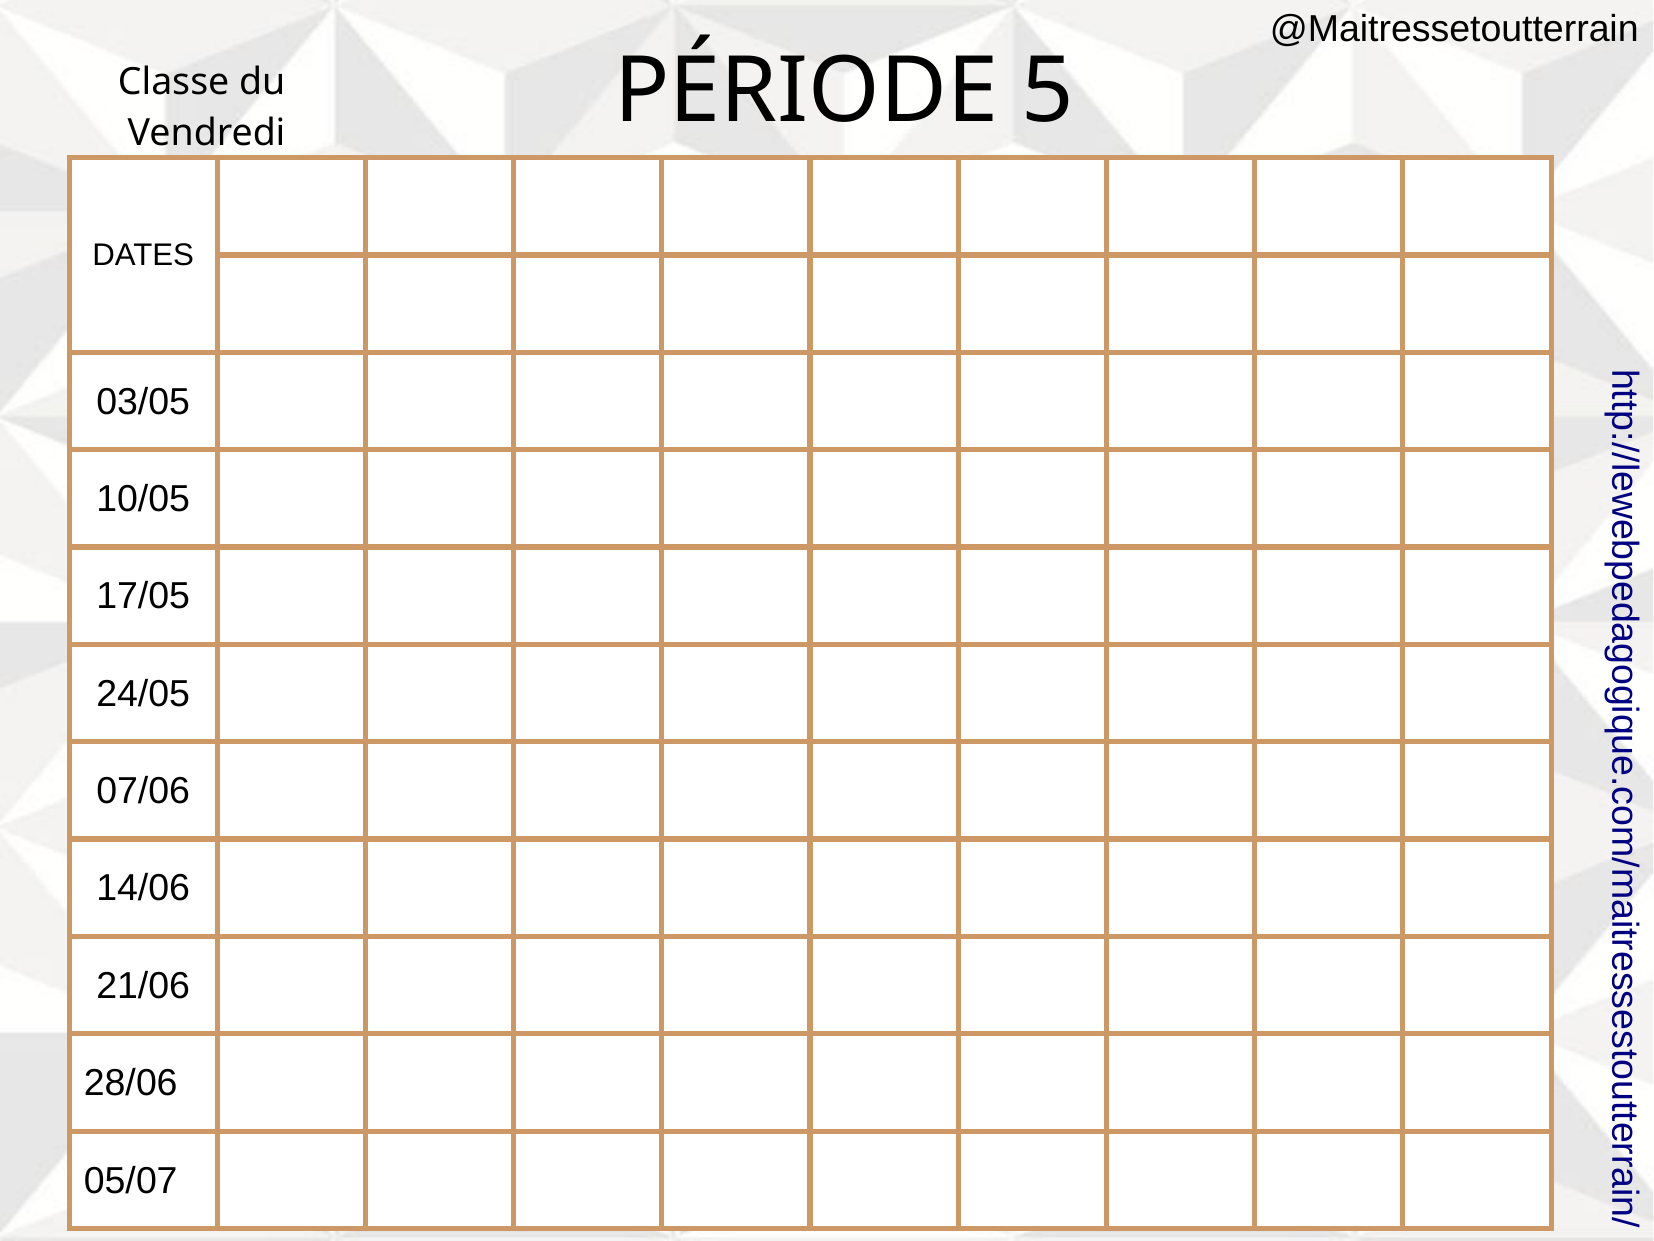

@Maitressetoutterrain
# PÉRIODE 5
Classe du
Vendredi
| DATES | | | | | | | | | |
| --- | --- | --- | --- | --- | --- | --- | --- | --- | --- |
| | | | | | | | | | |
| 03/05 | | | | | | | | | |
| 10/05 | | | | | | | | | |
| 17/05 | | | | | | | | | |
| 24/05 | | | | | | | | | |
| 07/06 | | | | | | | | | |
| 14/06 | | | | | | | | | |
| 21/06 | | | | | | | | | |
| 28/06 | | | | | | | | | |
| 05/07 | | | | | | | | | |
http://lewebpedagogique.com/maitressestoutterrain/